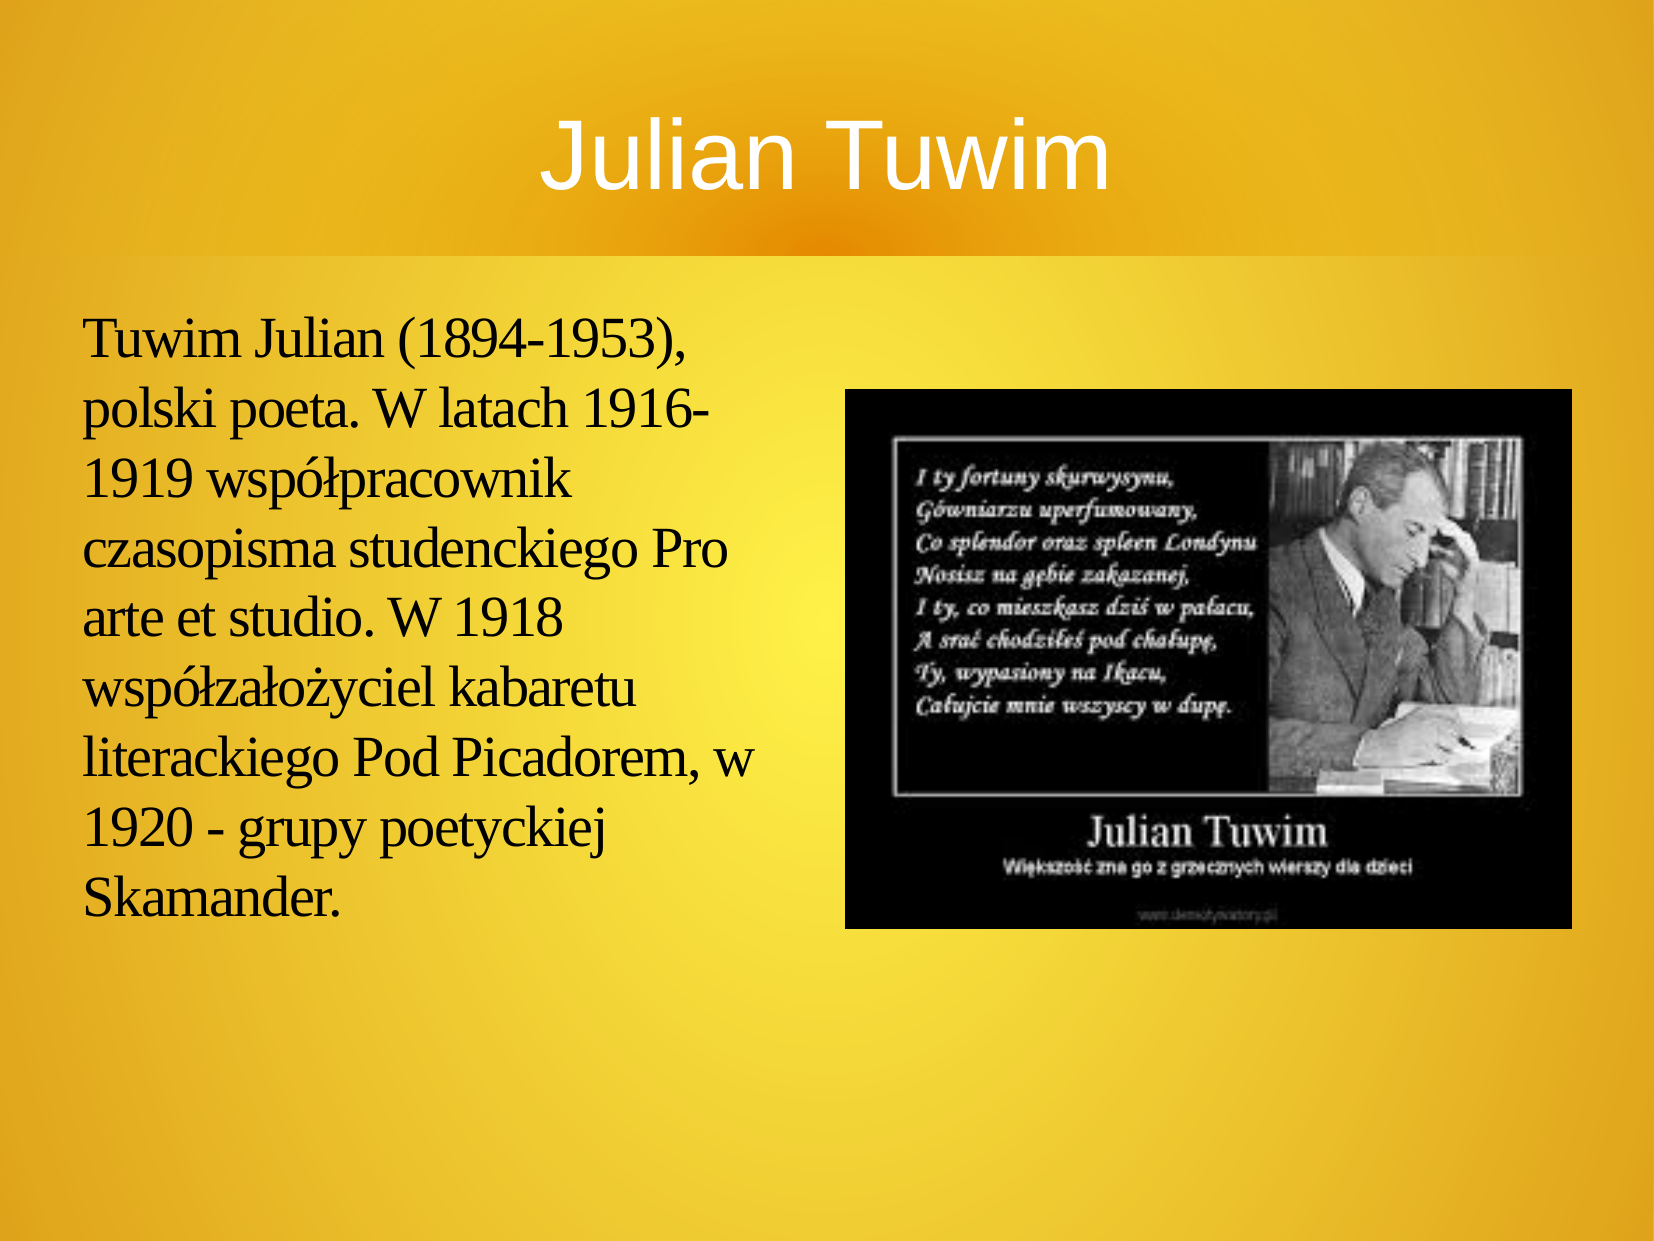

# Julian Tuwim
Tuwim Julian (1894-1953), polski poeta. W latach 1916-1919 współpracownik czasopisma studenckiego Pro arte et studio. W 1918 współzałożyciel kabaretu literackiego Pod Picadorem, w 1920 - grupy poetyckiej Skamander.